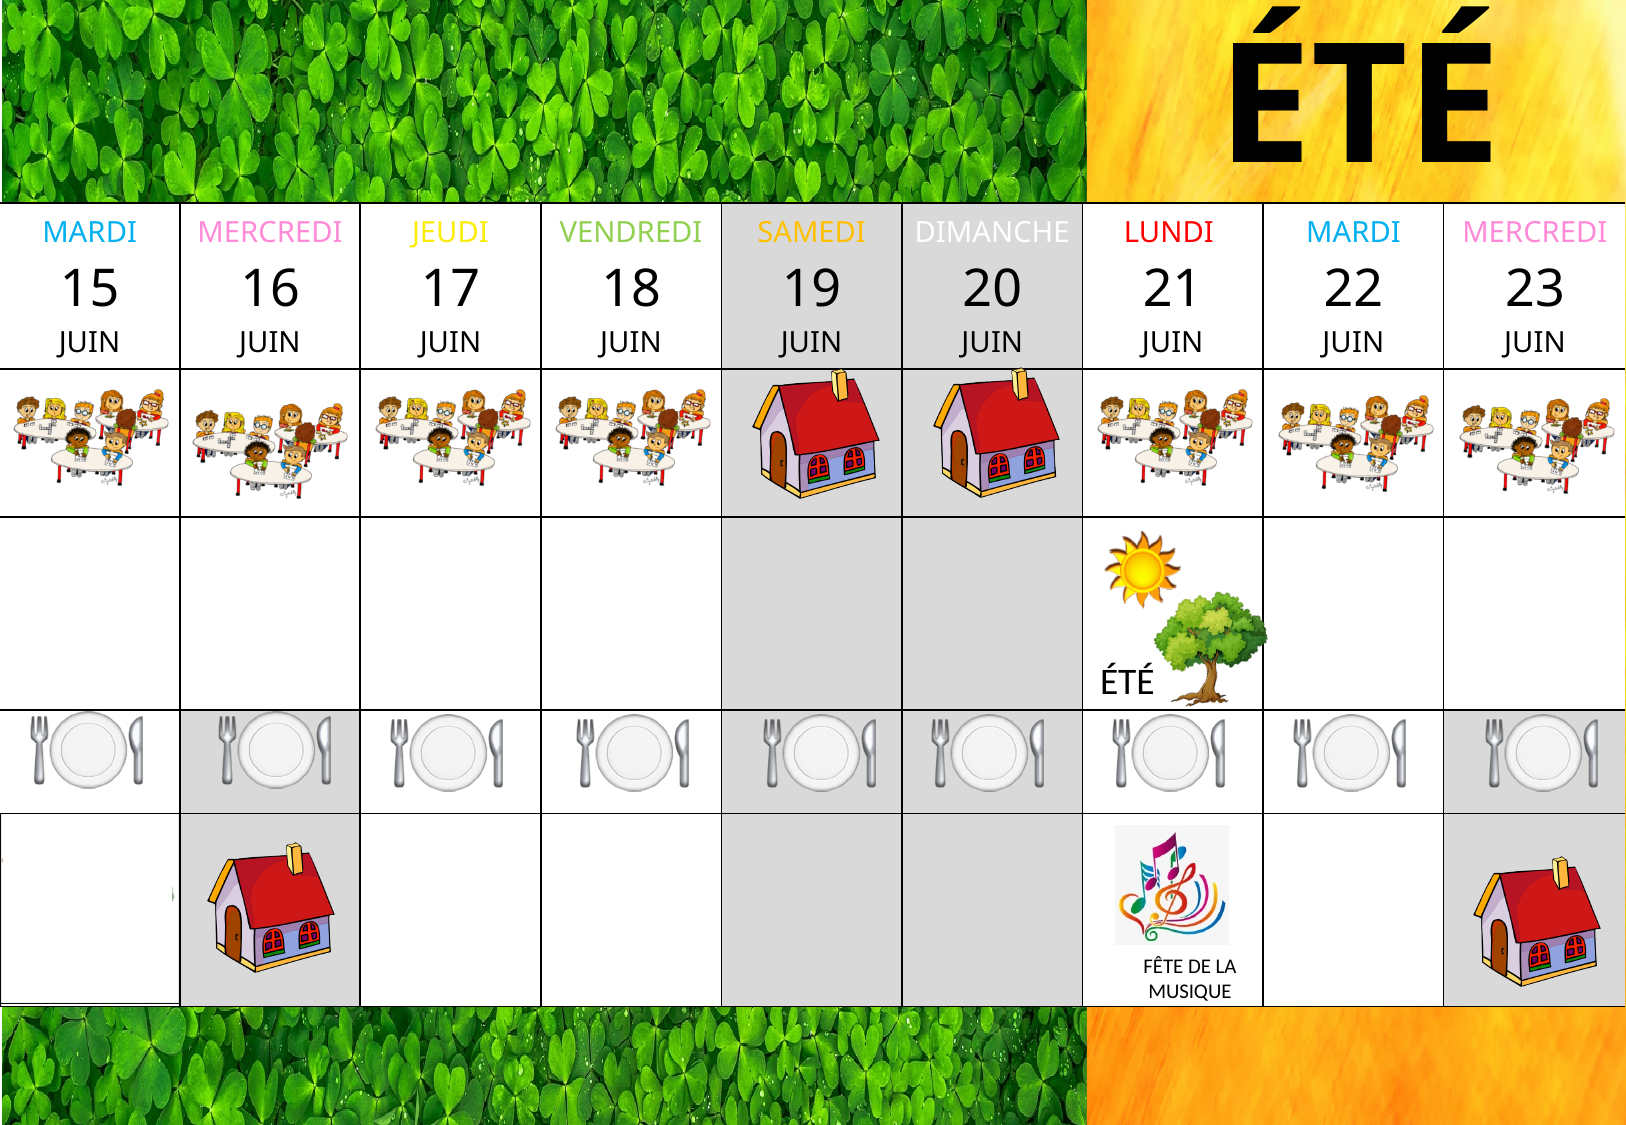

ÉTÉ
| MARDI 15 JUIN | MERCREDI 16 JUIN | JEUDI 17 JUIN | VENDREDI 18 JUIN | SAMEDI 19 JUIN | DIMANCHE 20 JUIN | LUNDI 21 JUIN | MARDI 22 JUIN | MERCREDI 23 JUIN |
| --- | --- | --- | --- | --- | --- | --- | --- | --- |
| | | | | | | | | |
| | | | | | | | | |
| | | | | | | | | |
| | | | | | | | | |
ÉTÉ
FÊTE DE LA MUSIQUE